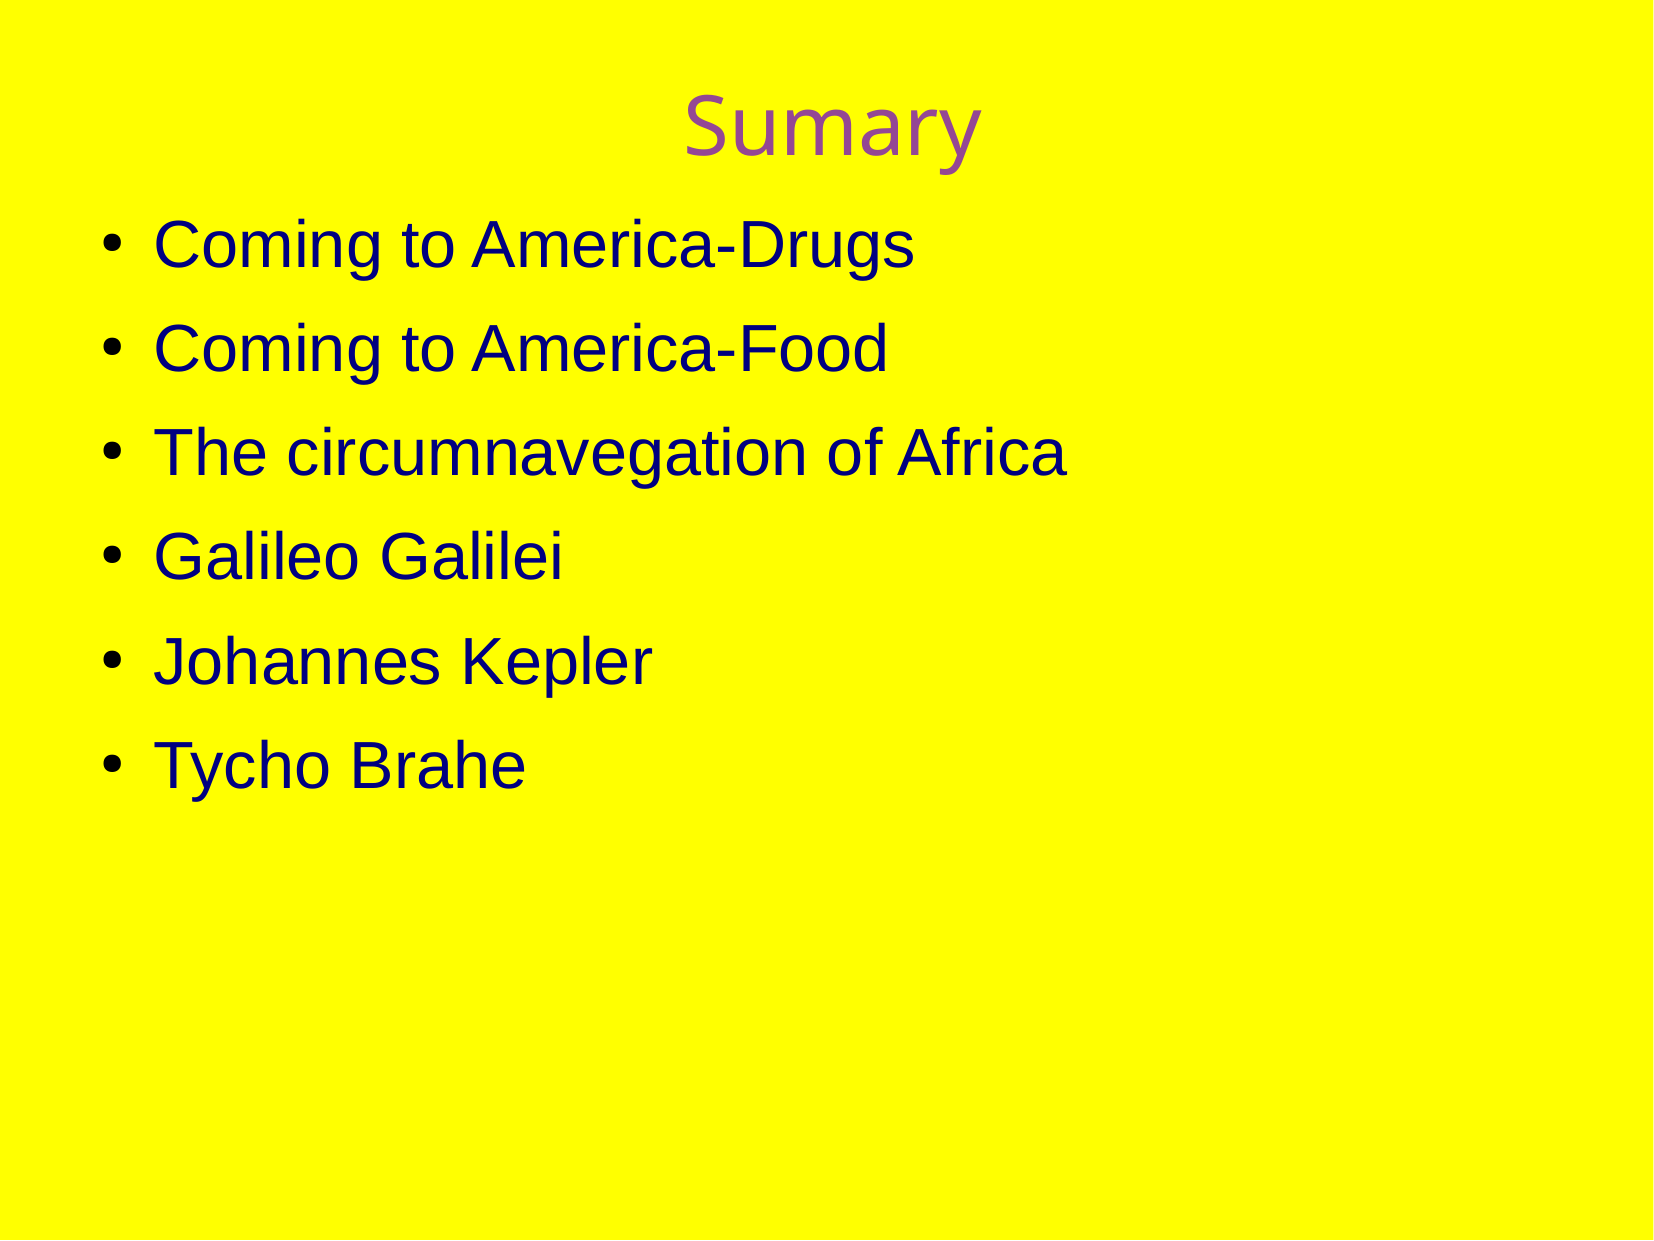

# Sumary
Coming to America-Drugs
Coming to America-Food
The circumnavegation of Africa
Galileo Galilei
Johannes Kepler
Tycho Brahe